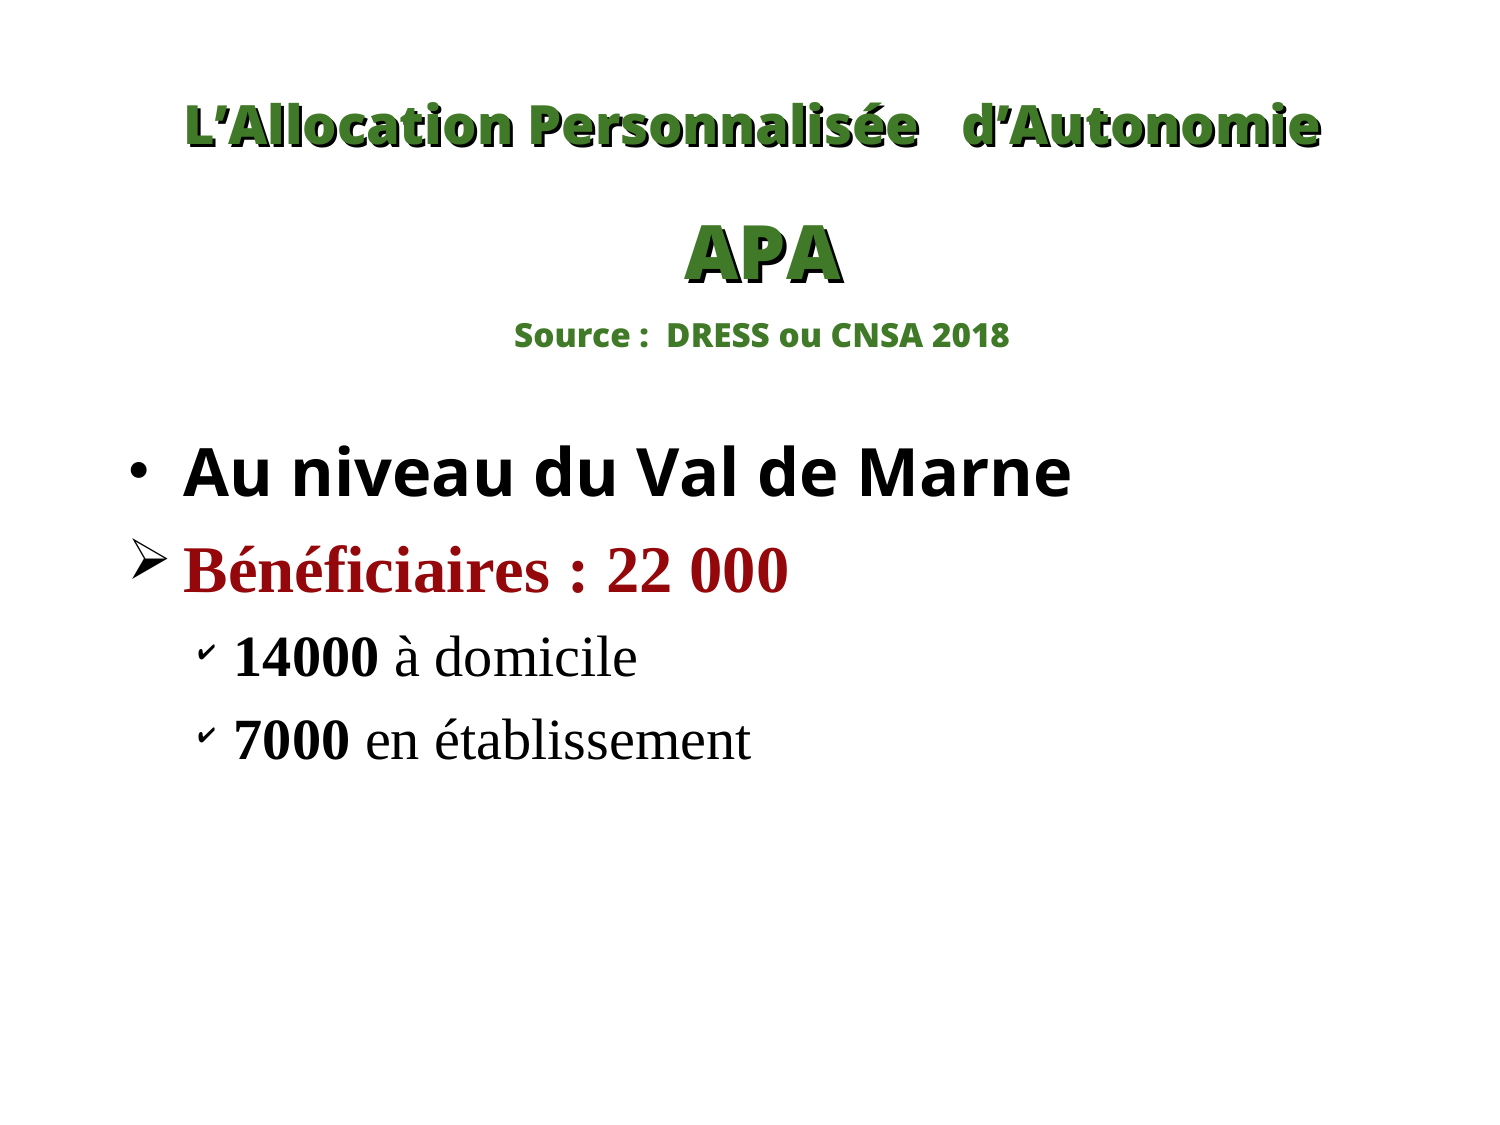

L’Allocation Personnalisée d’Autonomie
APA
Source : DRESS ou CNSA 2018
# Au niveau du Val de Marne
Bénéficiaires : 22 000
14000 à domicile
7000 en établissement